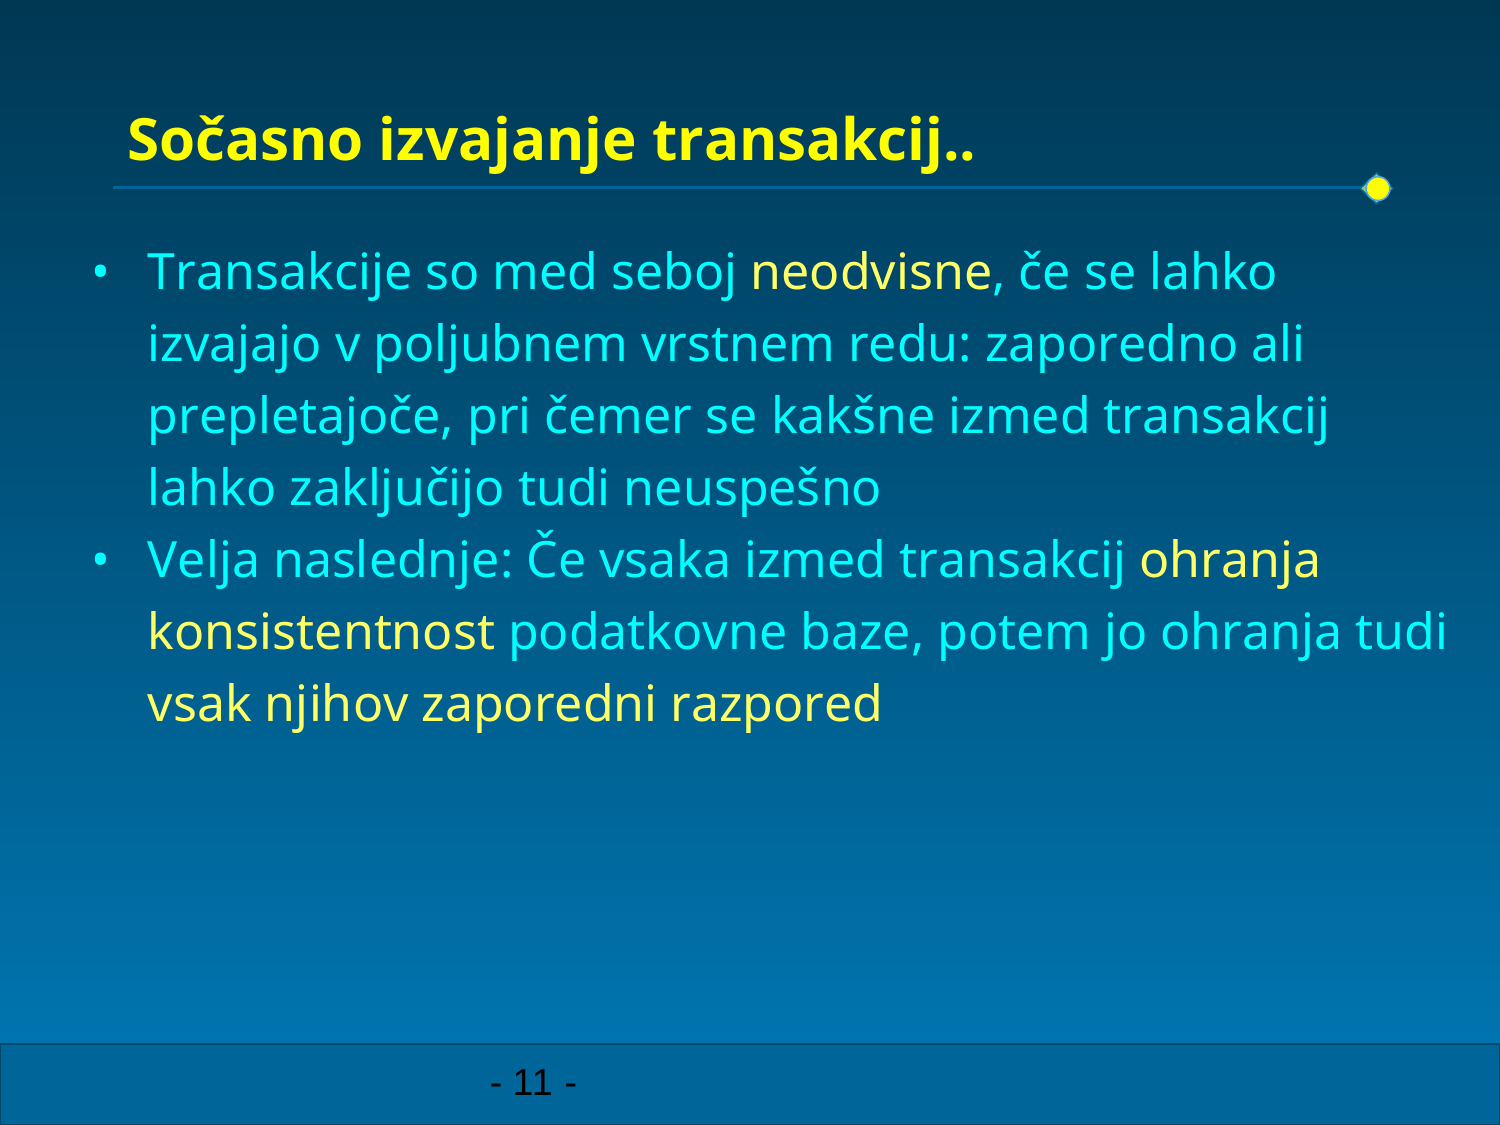

# Sočasno izvajanje transakcij..
Transakcije so med seboj neodvisne, če se lahko izvajajo v poljubnem vrstnem redu: zaporedno ali prepletajoče, pri čemer se kakšne izmed transakcij lahko zaključijo tudi neuspešno
Velja naslednje: Če vsaka izmed transakcij ohranja konsistentnost podatkovne baze, potem jo ohranja tudi vsak njihov zaporedni razpored